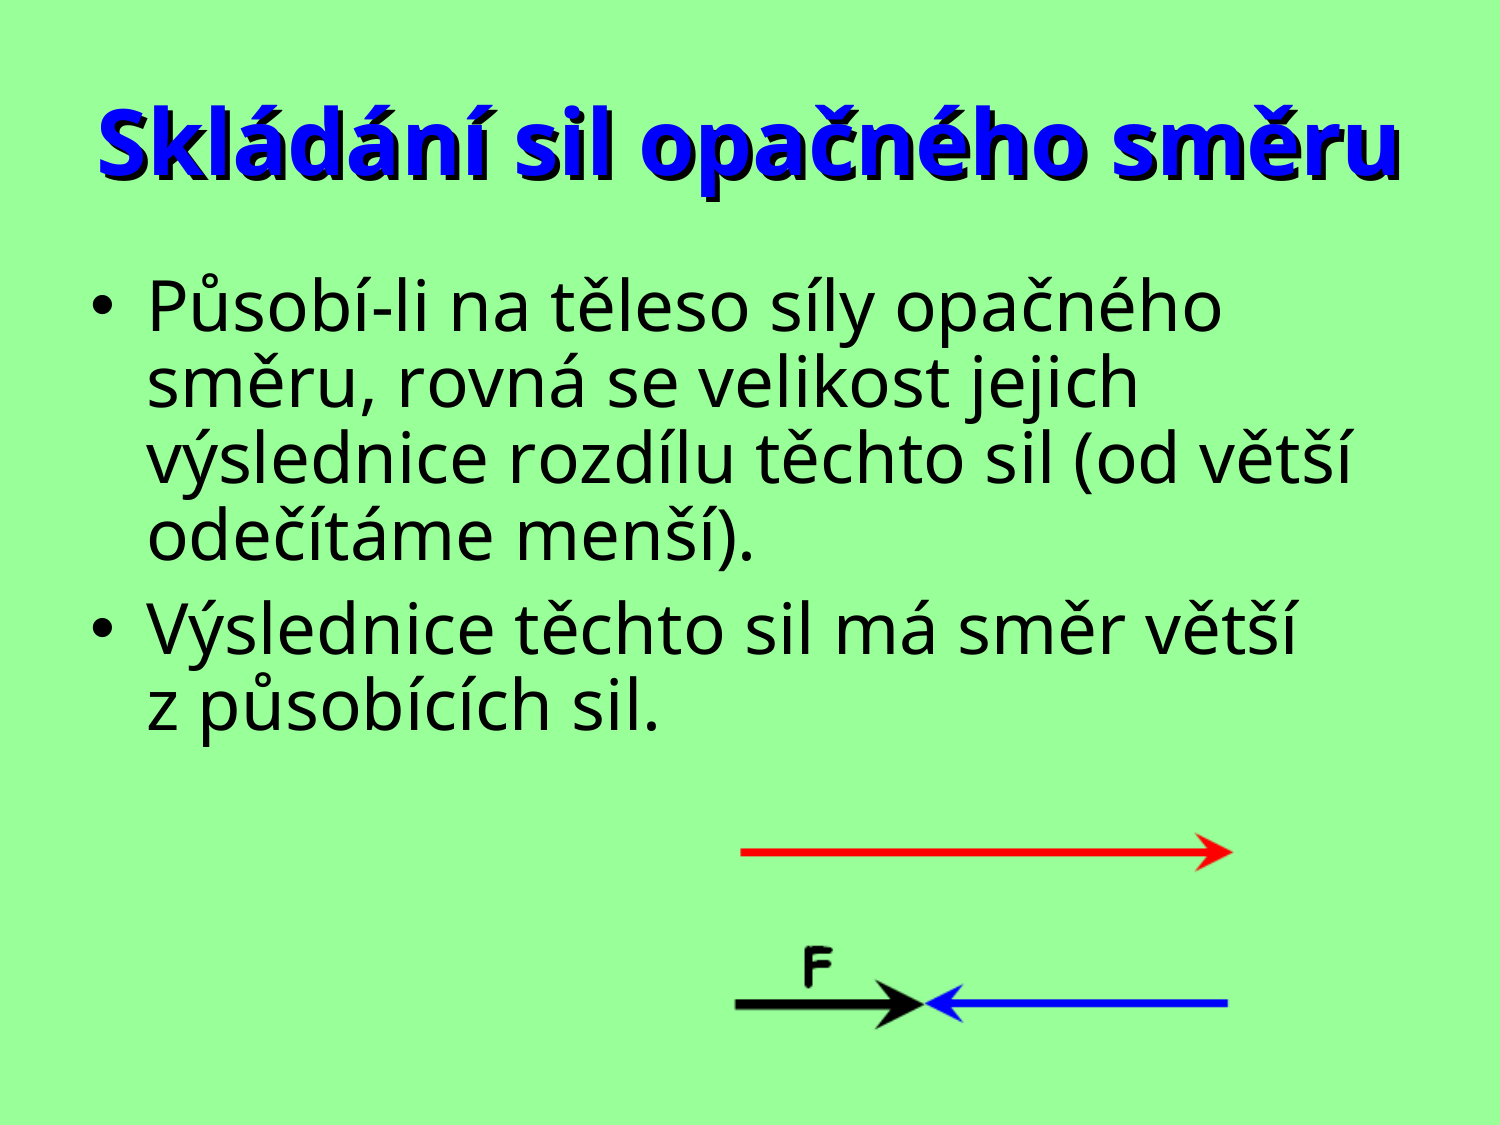

# Skládání sil opačného směru
Působí-li na těleso síly opačného směru, rovná se velikost jejich výslednice rozdílu těchto sil (od větší odečítáme menší).
Výslednice těchto sil má směr větší
z působících sil.